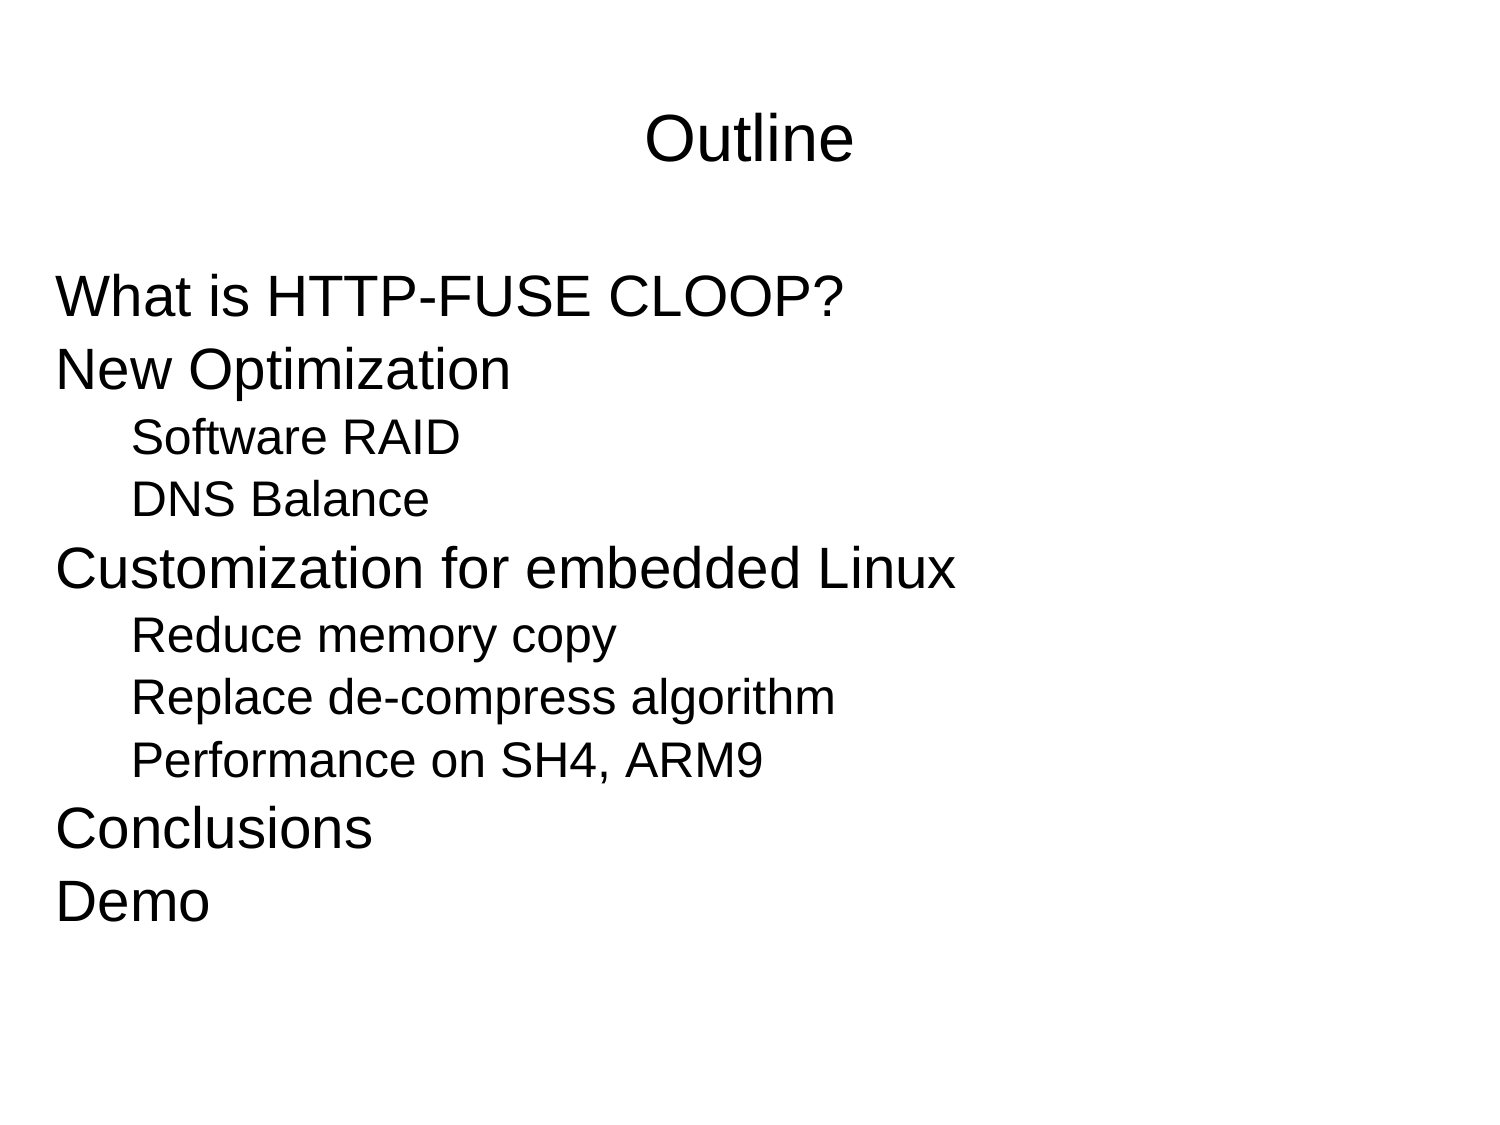

# Outline
What is HTTP-FUSE CLOOP?
New Optimization
Software RAID
DNS Balance
Customization for embedded Linux
Reduce memory copy
Replace de-compress algorithm
Performance on SH4, ARM9
Conclusions
Demo